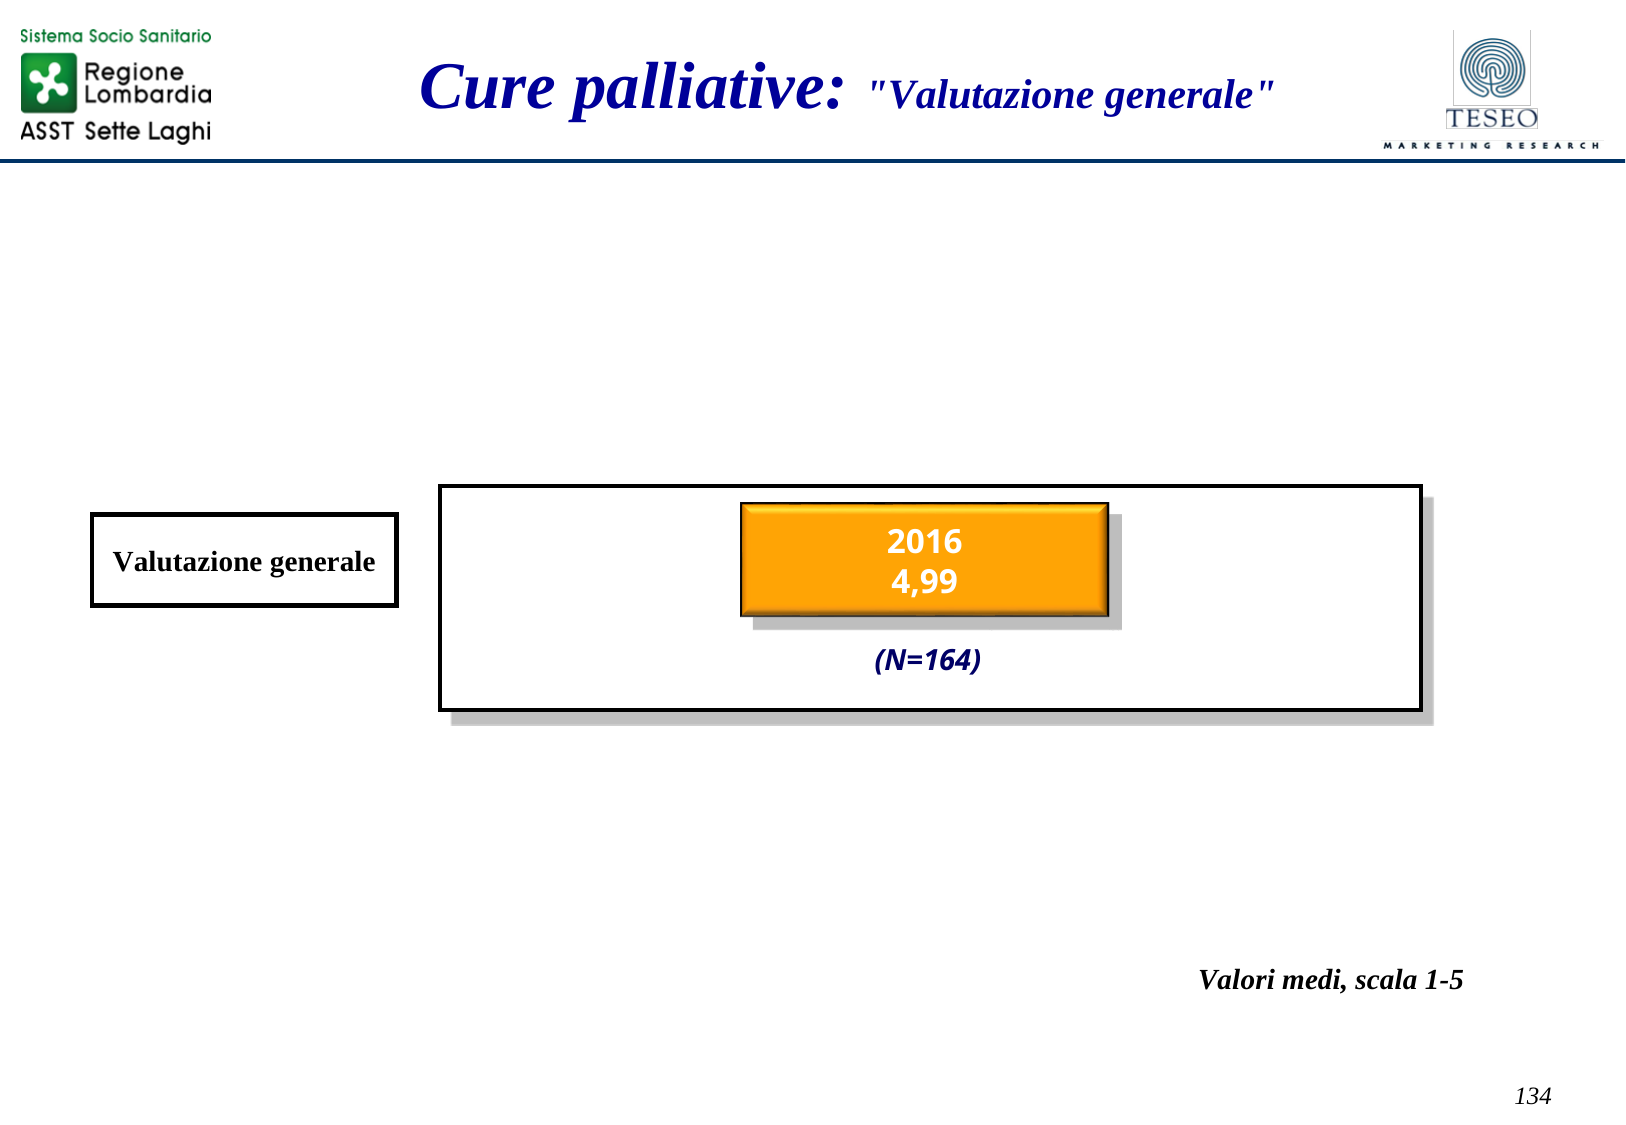

Cure palliative: "Valutazione generale"
2016
4,99
Valutazione generale
(N=164)
Valori medi, scala 1-5